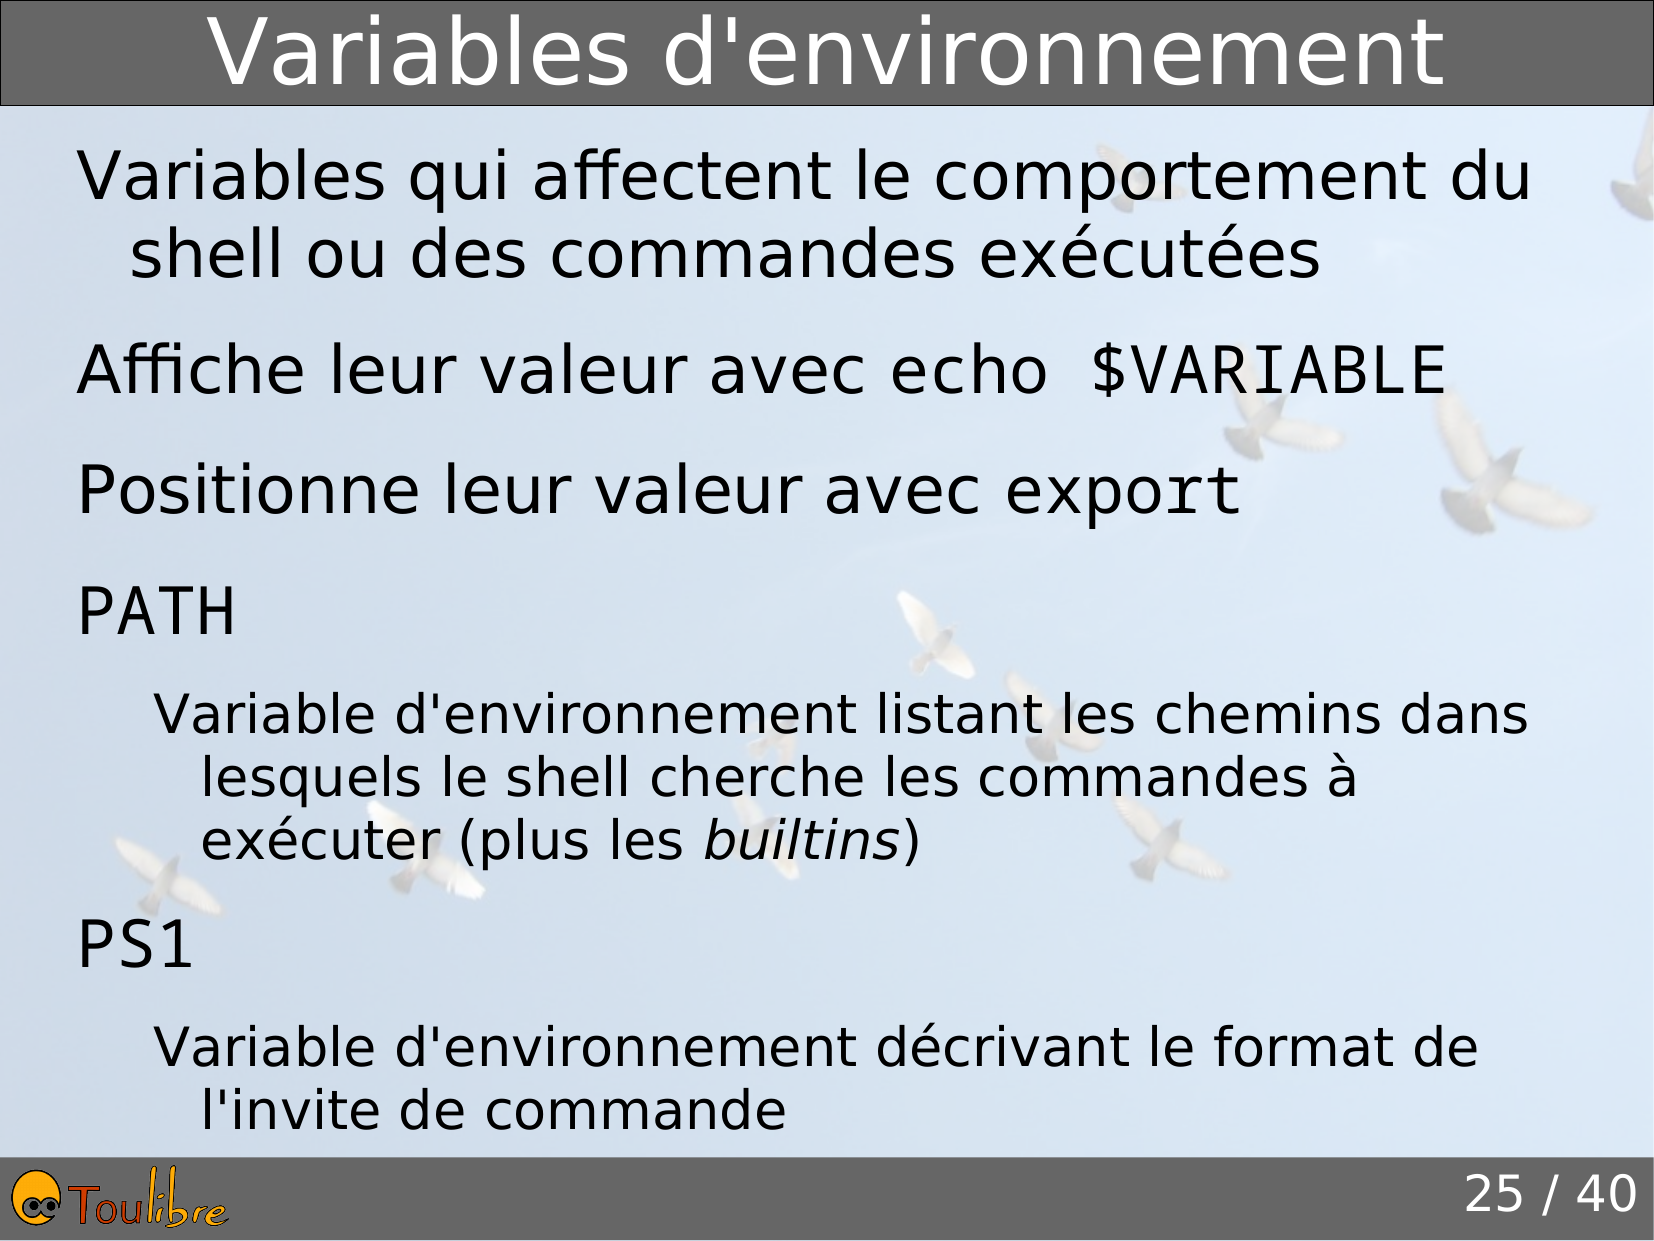

# Variables d'environnement
Variables qui affectent le comportement du shell ou des commandes exécutées
Affiche leur valeur avec echo $VARIABLE
Positionne leur valeur avec export
PATH
Variable d'environnement listant les chemins dans lesquels le shell cherche les commandes à exécuter (plus les builtins)
PS1
Variable d'environnement décrivant le format de l'invite de commande